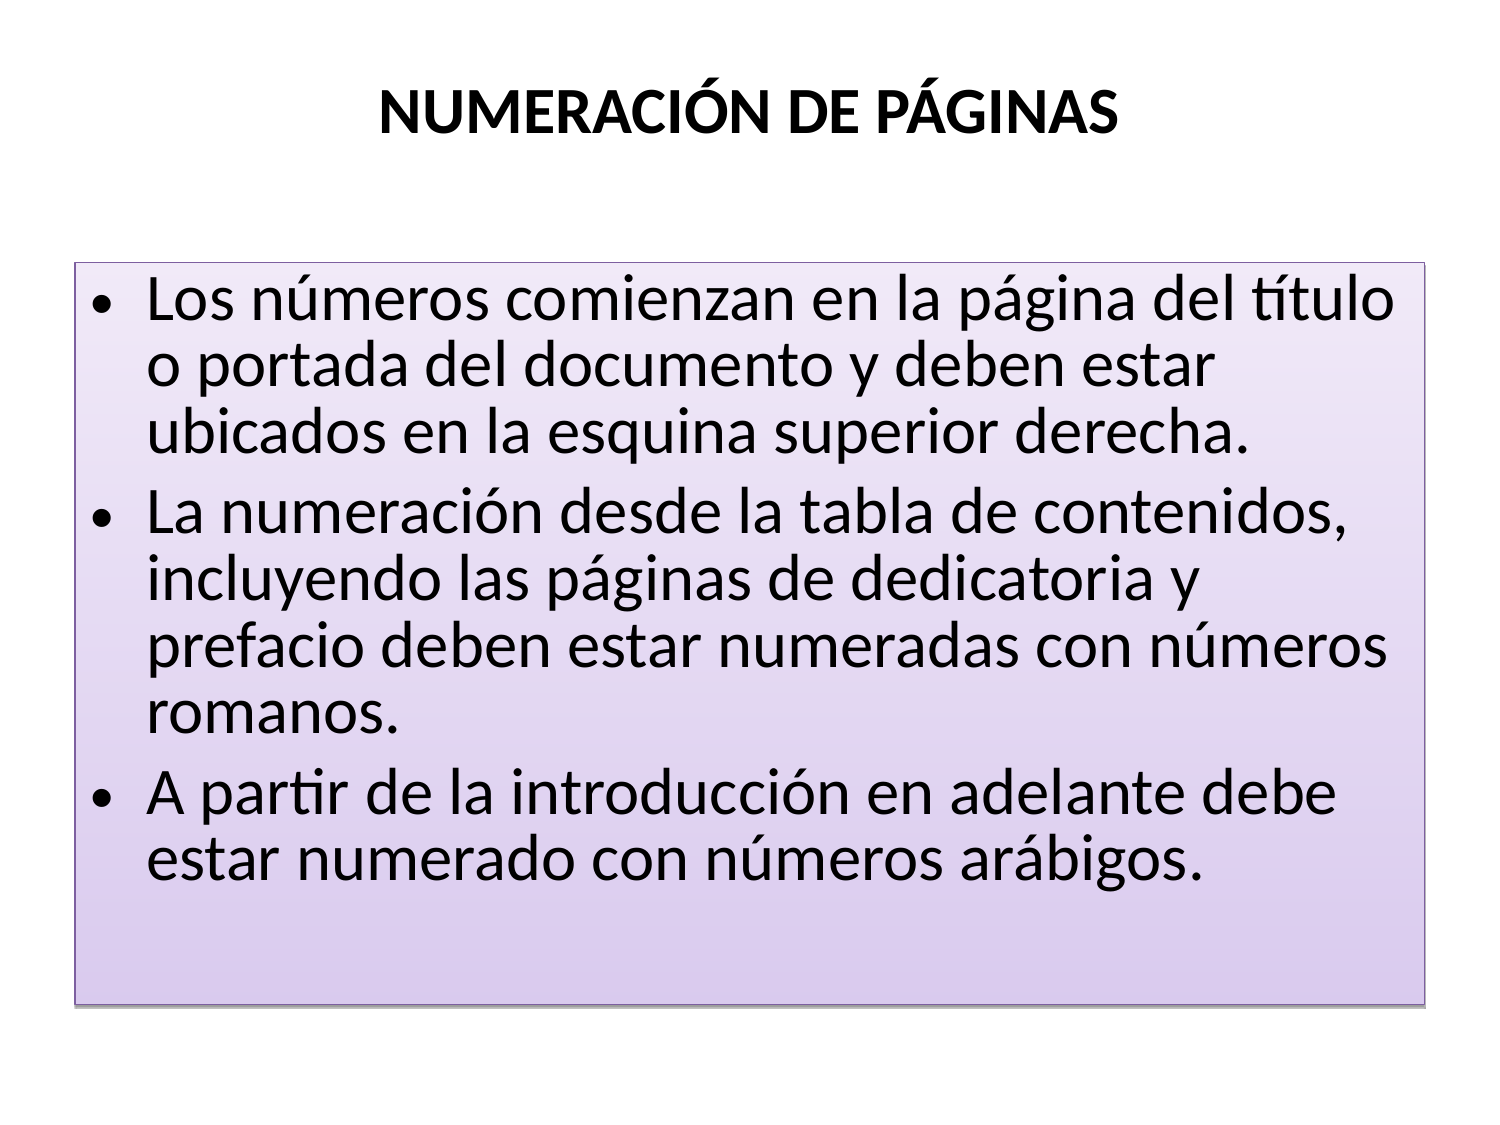

NUMERACIÓN DE PÁGINAS
Los números comienzan en la página del título o portada del documento y deben estar ubicados en la esquina superior derecha.
La numeración desde la tabla de contenidos, incluyendo las páginas de dedicatoria y prefacio deben estar numeradas con números romanos.
A partir de la introducción en adelante debe estar numerado con números arábigos.